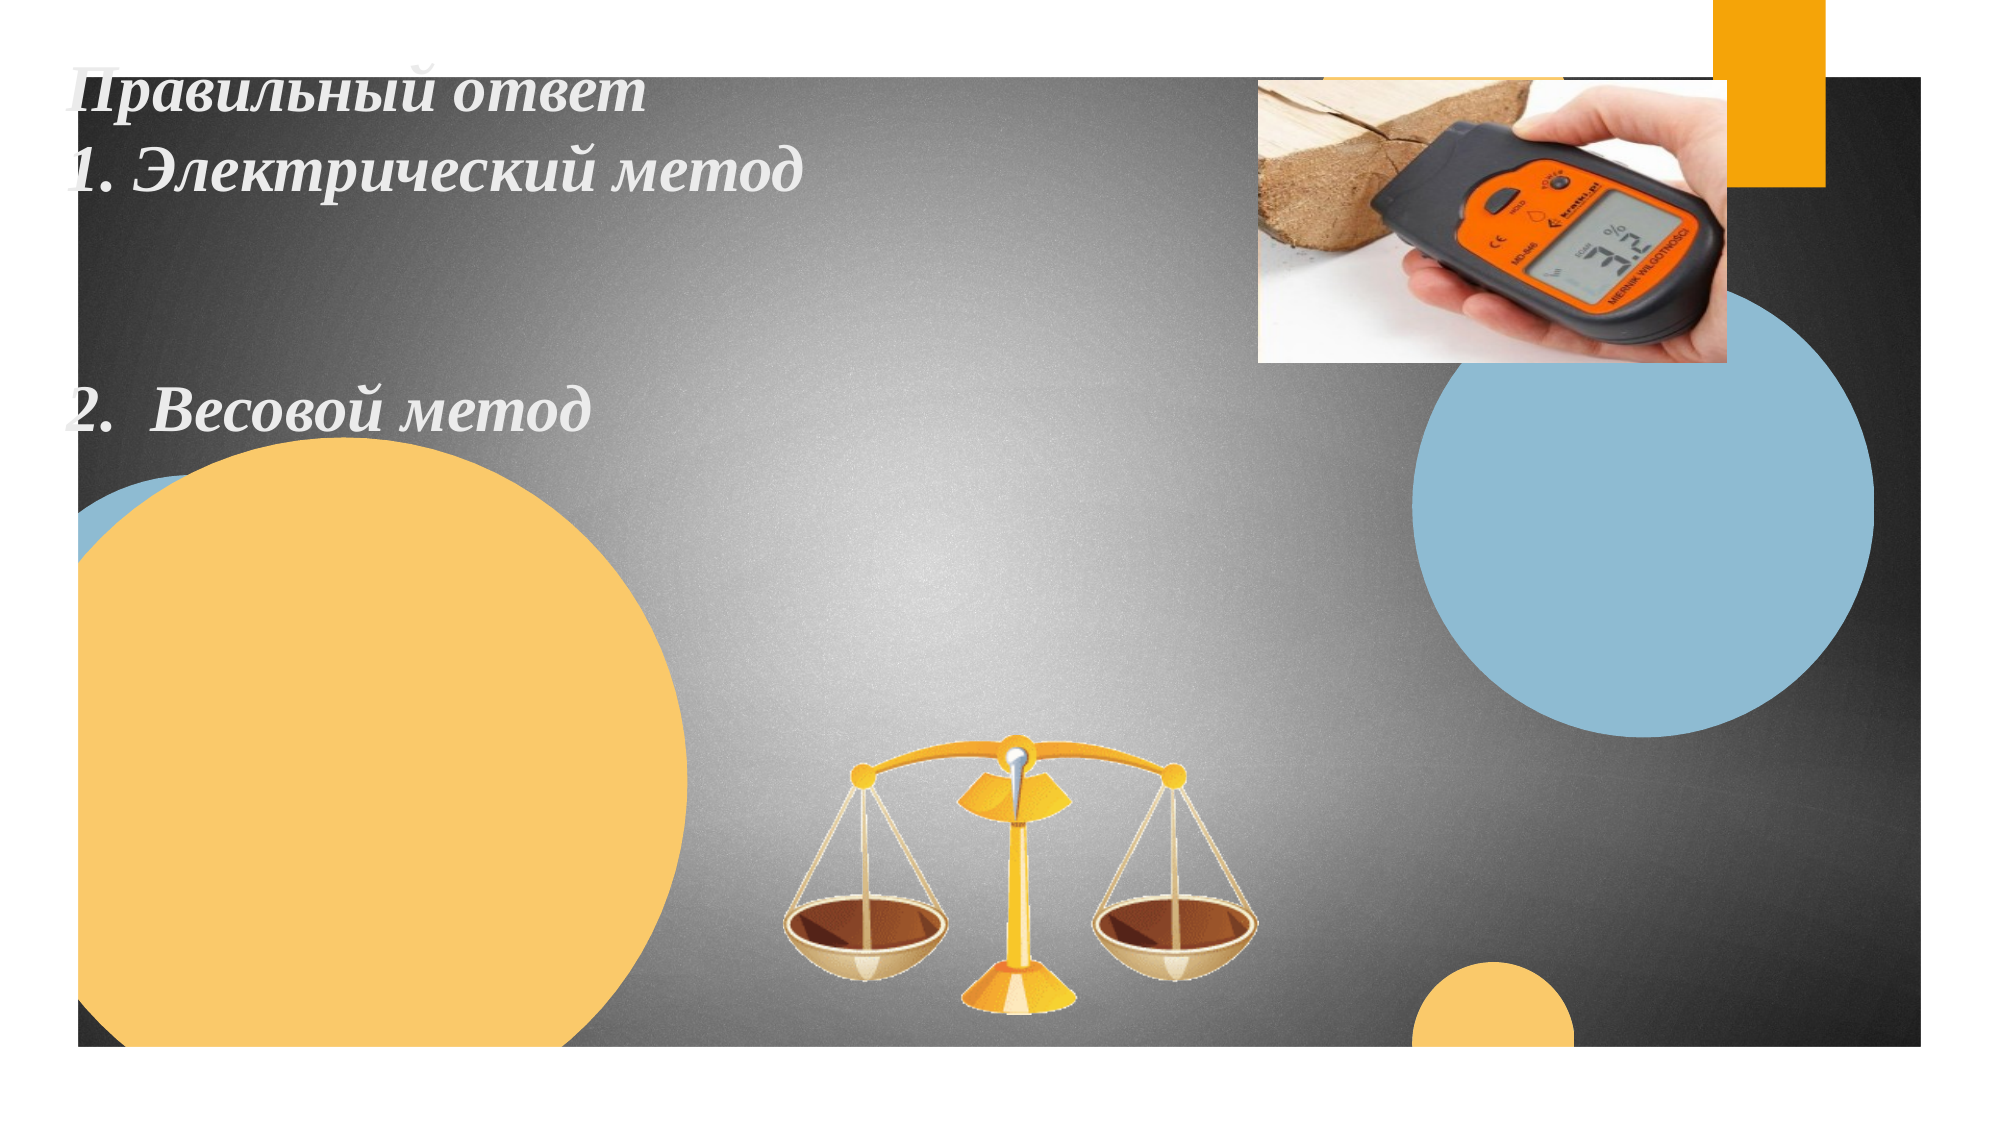

# Правильный ответ 1. Электрический метод 2. Весовой метод